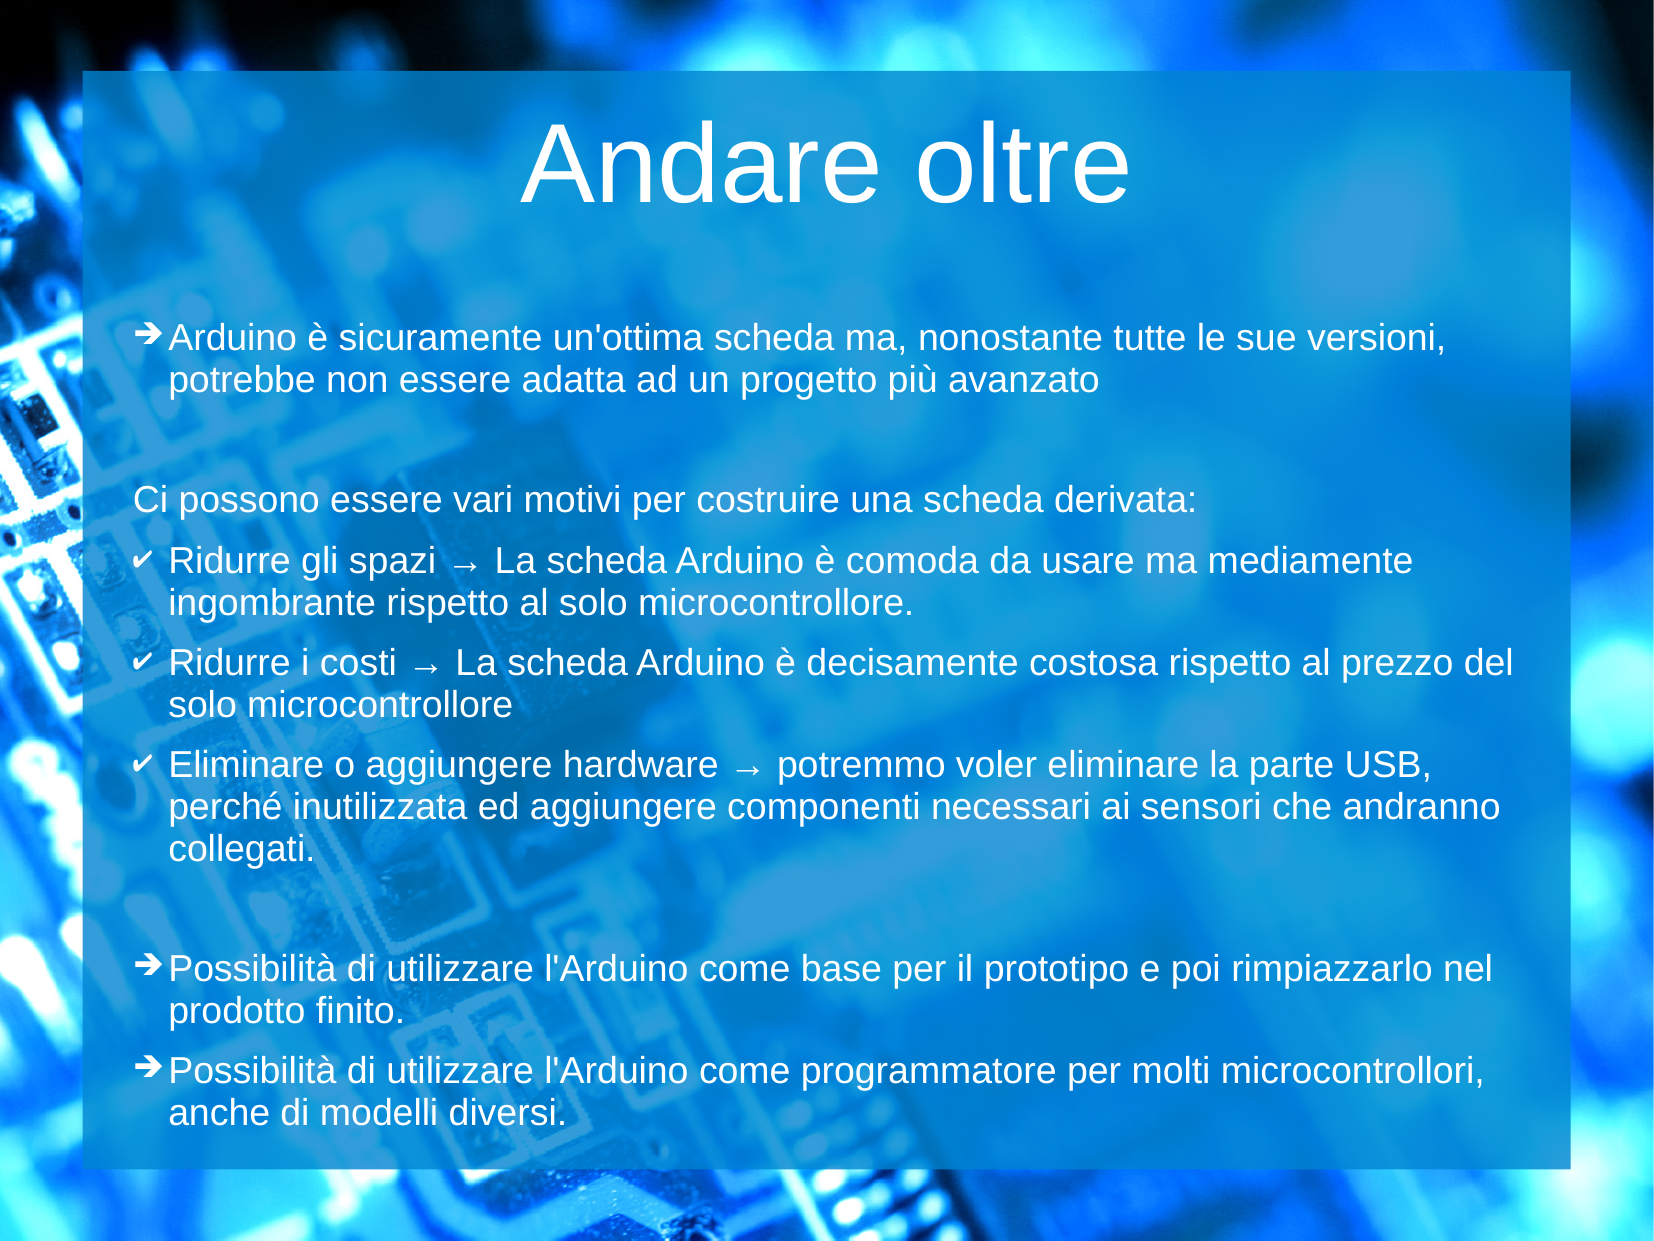

# Andare oltre
Arduino è sicuramente un'ottima scheda ma, nonostante tutte le sue versioni, potrebbe non essere adatta ad un progetto più avanzato
Ci possono essere vari motivi per costruire una scheda derivata:
Ridurre gli spazi → La scheda Arduino è comoda da usare ma mediamente ingombrante rispetto al solo microcontrollore.
Ridurre i costi → La scheda Arduino è decisamente costosa rispetto al prezzo del solo microcontrollore
Eliminare o aggiungere hardware → potremmo voler eliminare la parte USB, perché inutilizzata ed aggiungere componenti necessari ai sensori che andranno collegati.
Possibilità di utilizzare l'Arduino come base per il prototipo e poi rimpiazzarlo nel prodotto finito.
Possibilità di utilizzare l'Arduino come programmatore per molti microcontrollori, anche di modelli diversi.